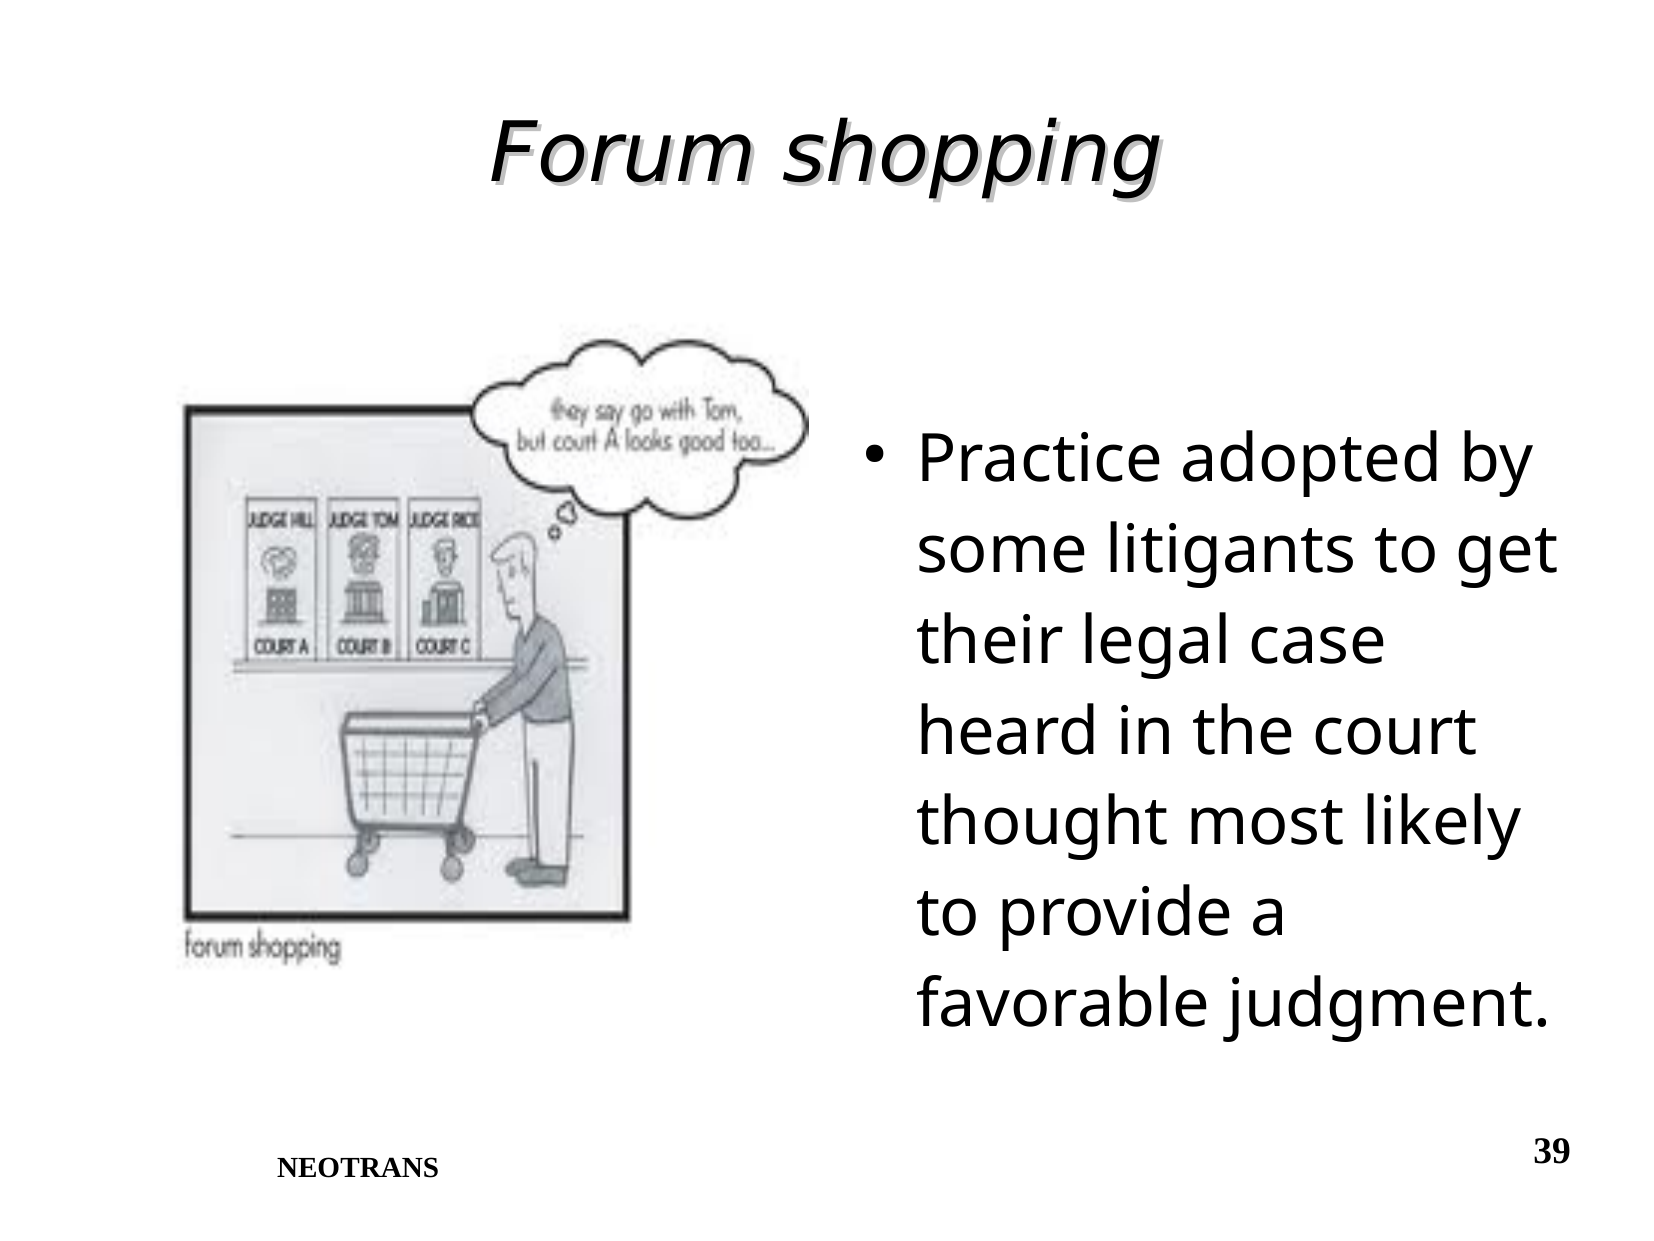

# Forum shopping
Practice adopted by some litigants to get their legal case heard in the court thought most likely to provide a favorable judgment.
39
NEOTRANS